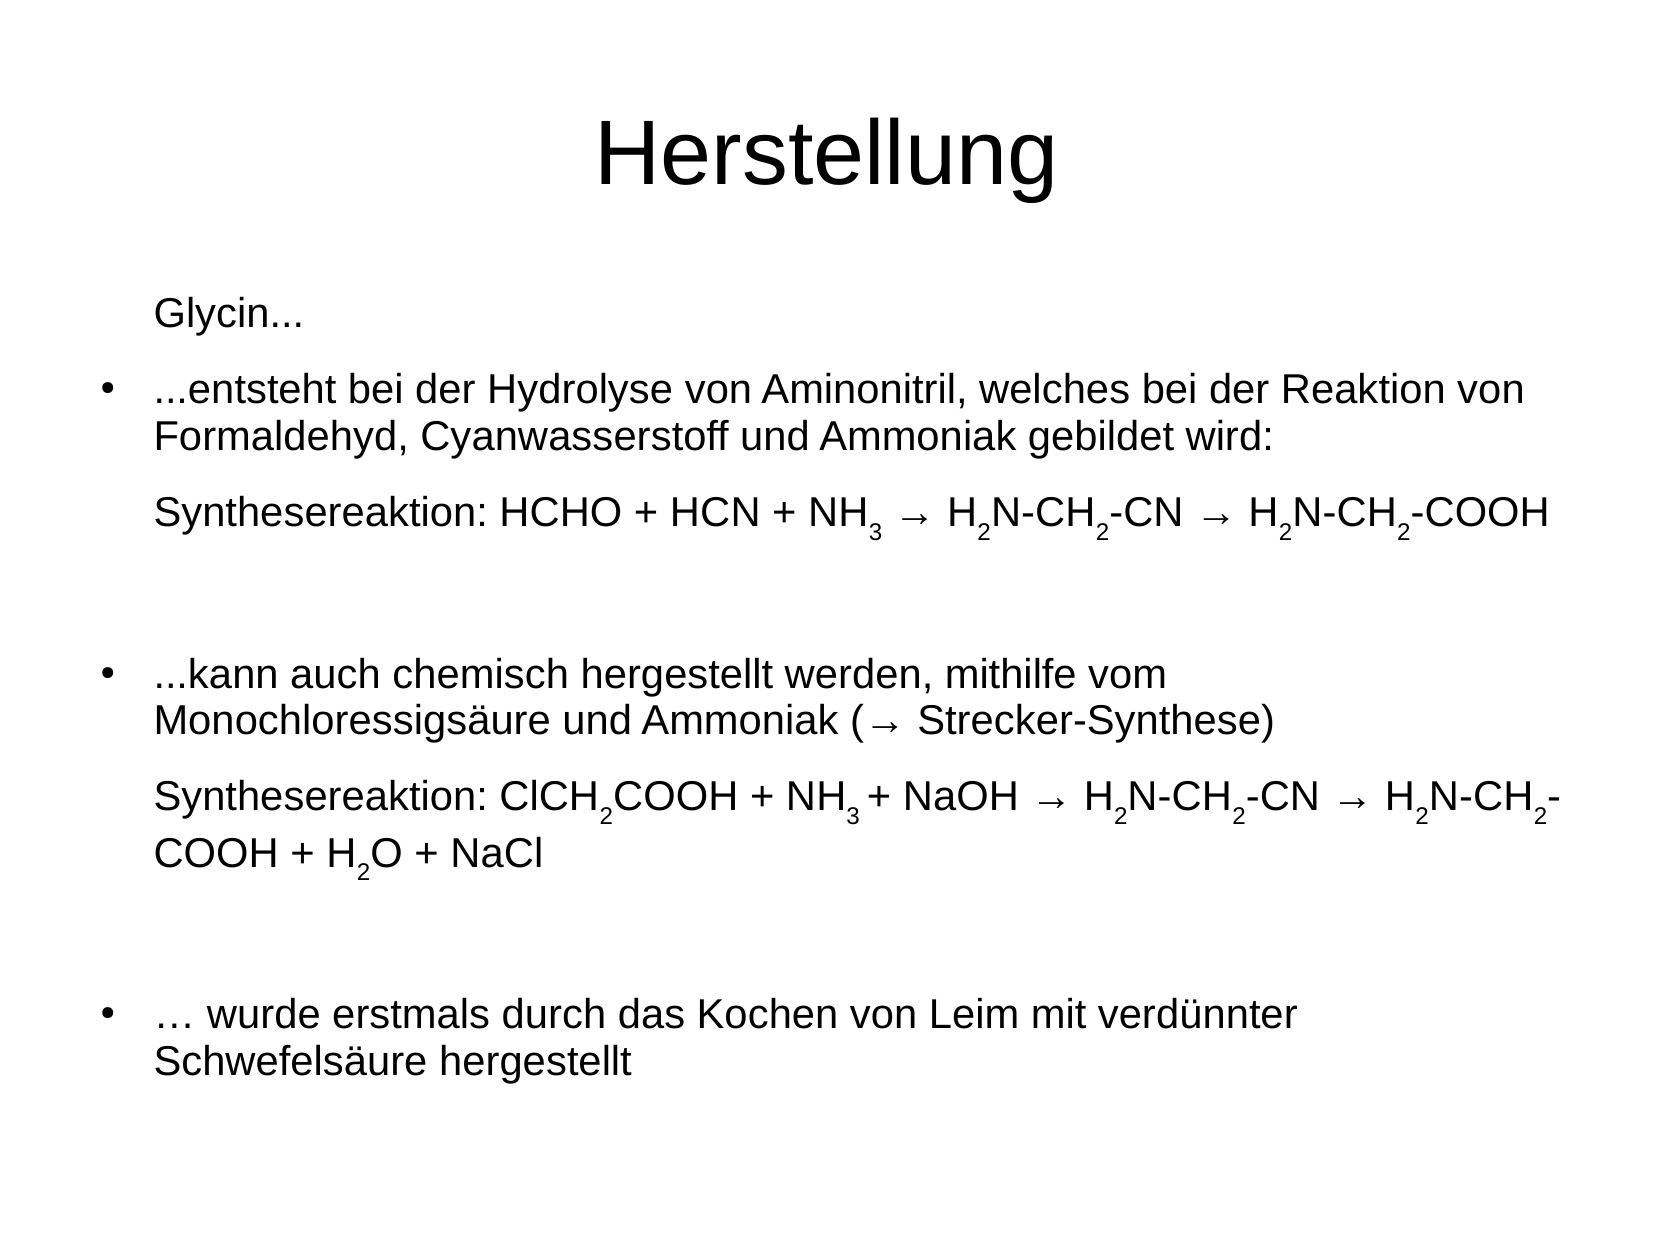

# Herstellung
Glycin...
...entsteht bei der Hydrolyse von Aminonitril, welches bei der Reaktion von Formaldehyd, Cyanwasserstoff und Ammoniak gebildet wird:
Synthesereaktion: HCHO + HCN + NH3 → H2N-CH2-CN → H2N-CH2-COOH
...kann auch chemisch hergestellt werden, mithilfe vom Monochloressigsäure und Ammoniak (→ Strecker-Synthese)
Synthesereaktion: ClCH2COOH + NH3 + NaOH → H2N-CH2-CN → H2N-CH2-COOH + H2O + NaCl
… wurde erstmals durch das Kochen von Leim mit verdünnter Schwefelsäure hergestellt